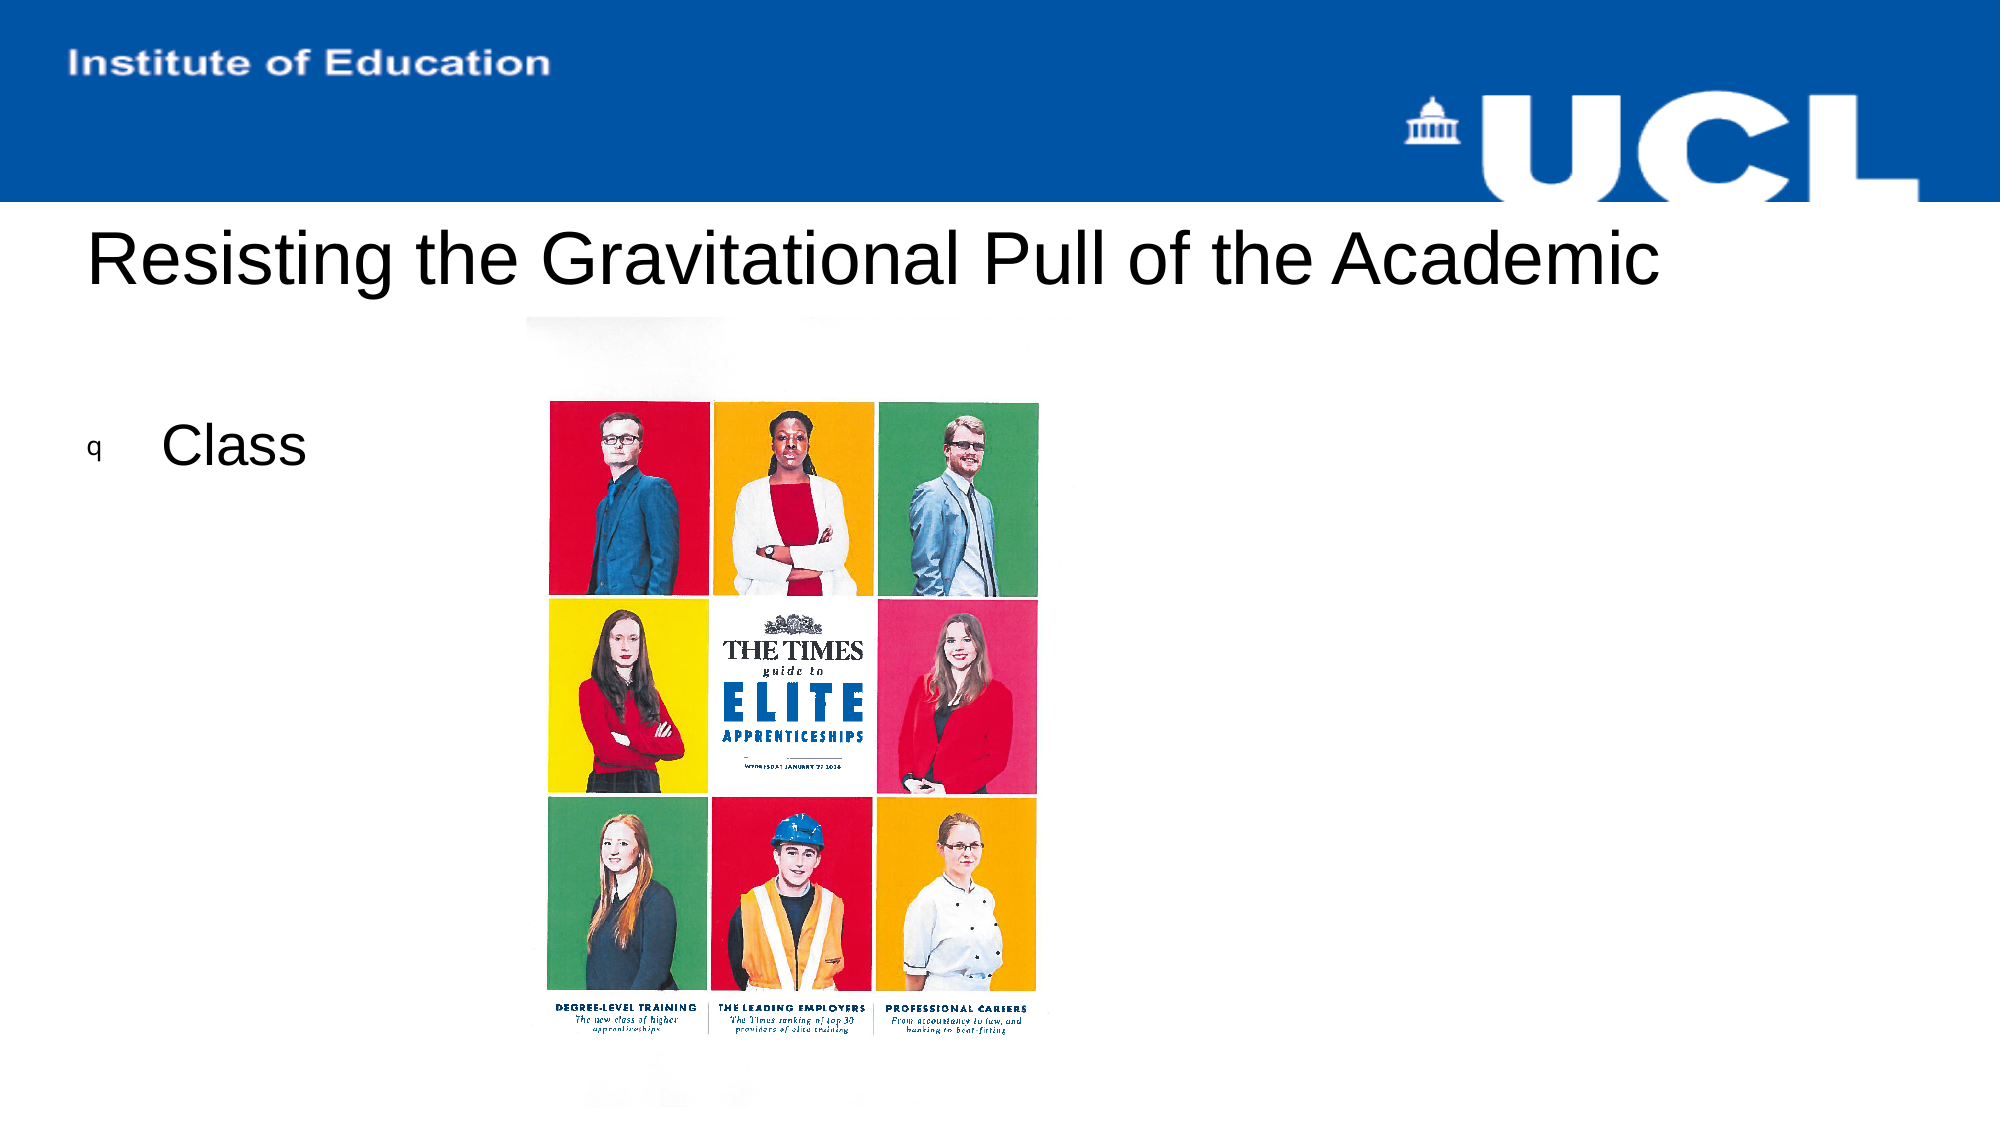

Resisting the Gravitational Pull of the Academic
Class